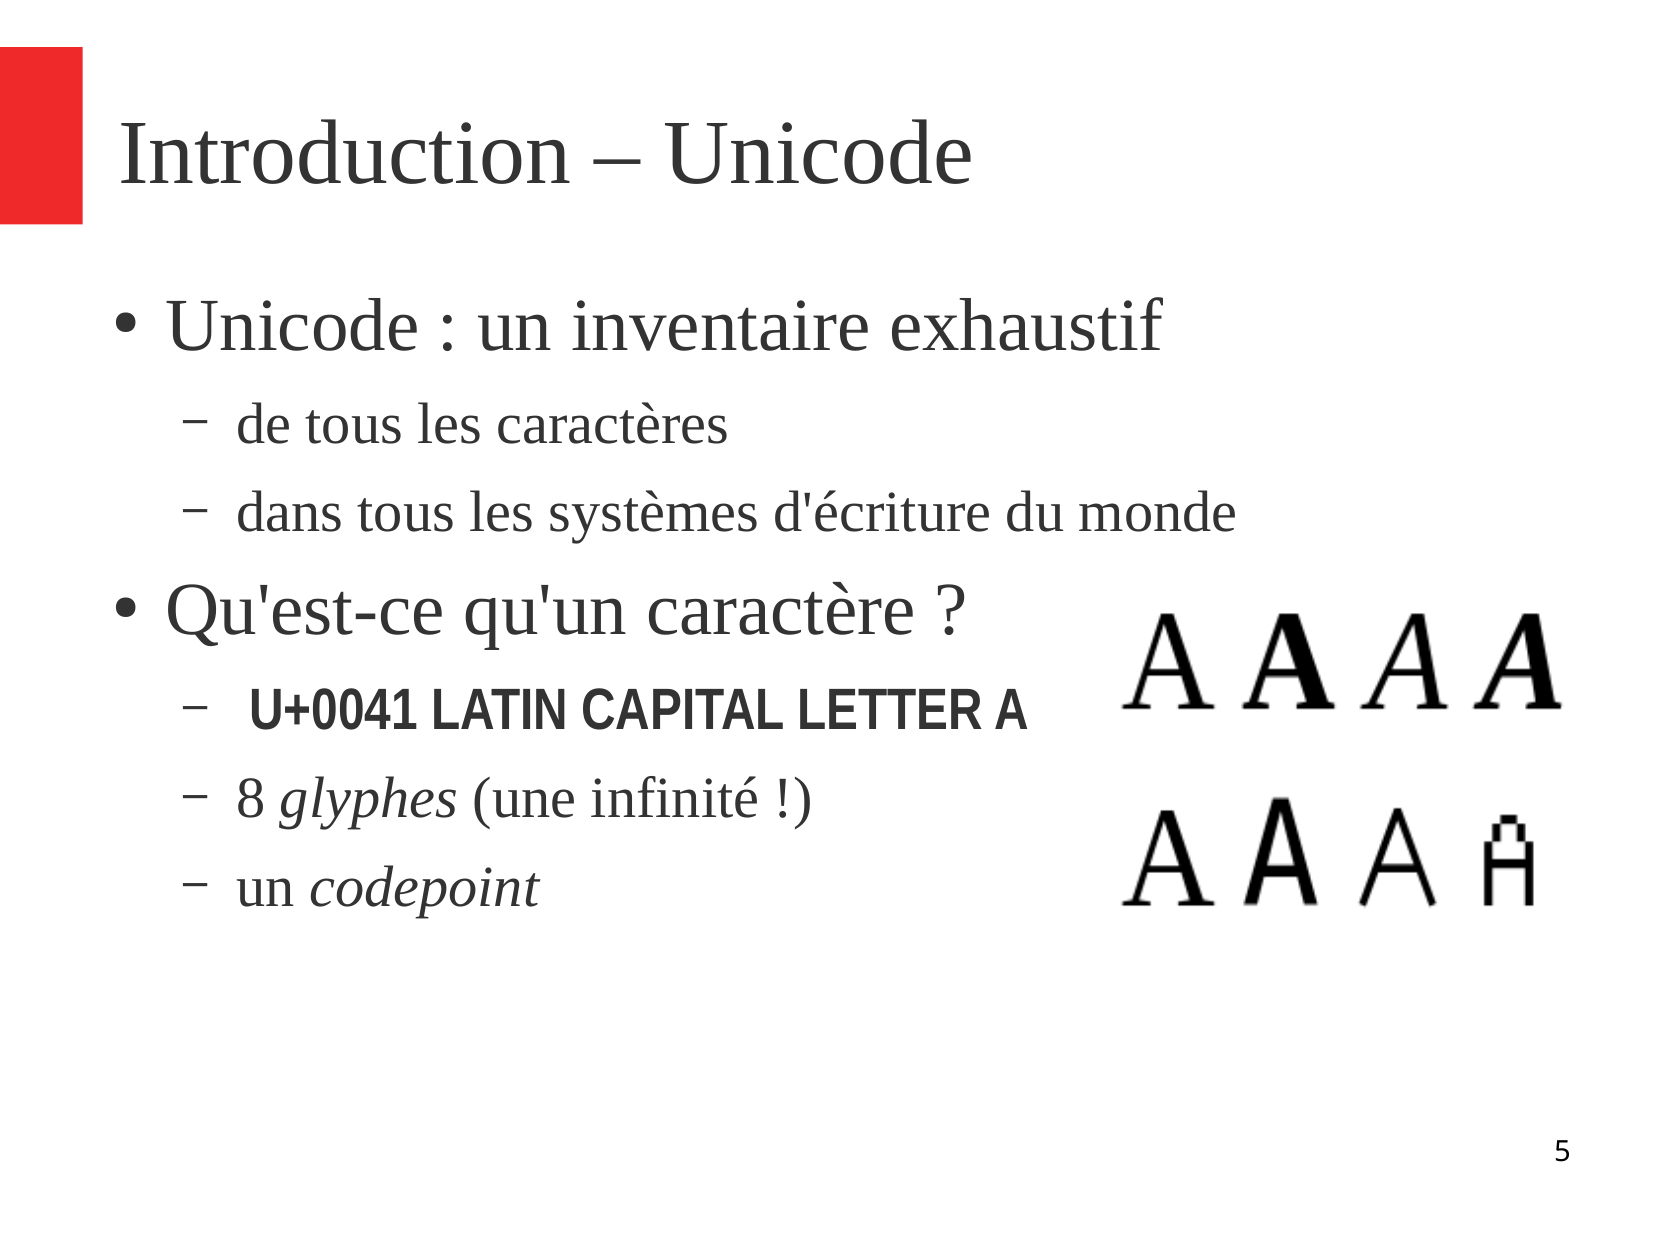

# Introduction – Unicode
Unicode : un inventaire exhaustif
de tous les caractères
dans tous les systèmes d'écriture du monde
Qu'est-ce qu'un caractère ?
 U+0041 LATIN CAPITAL LETTER A
8 glyphes (une infinité !)
un codepoint
5